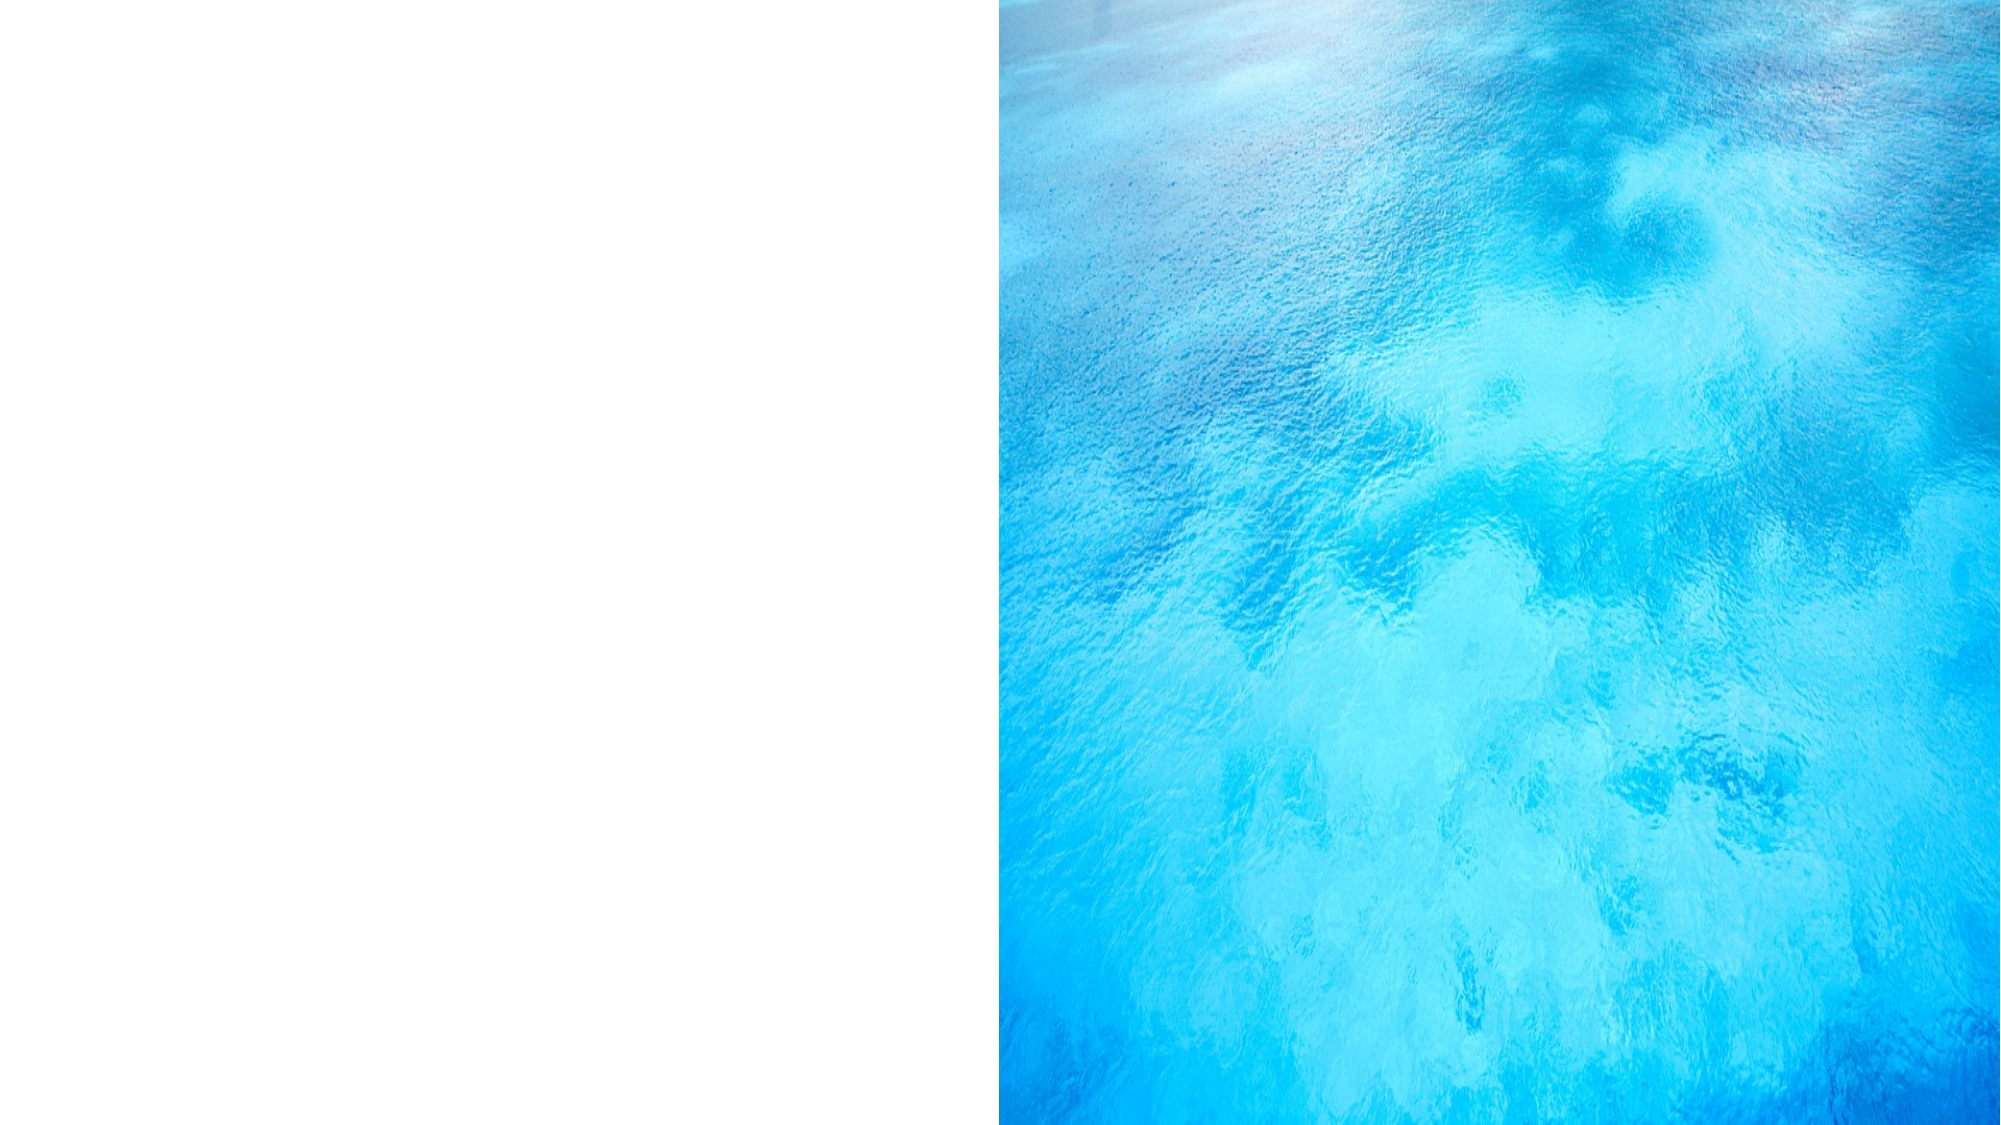

# Social Skills
The ability to interact with others with a true emotional understanding of your own emotions and the feelings of others
In a professional setting:
• Managers benefit by being able to build relationships and connections with employees
• Employees can benefit from being able to develop a strong rapport with leaders and co-workers